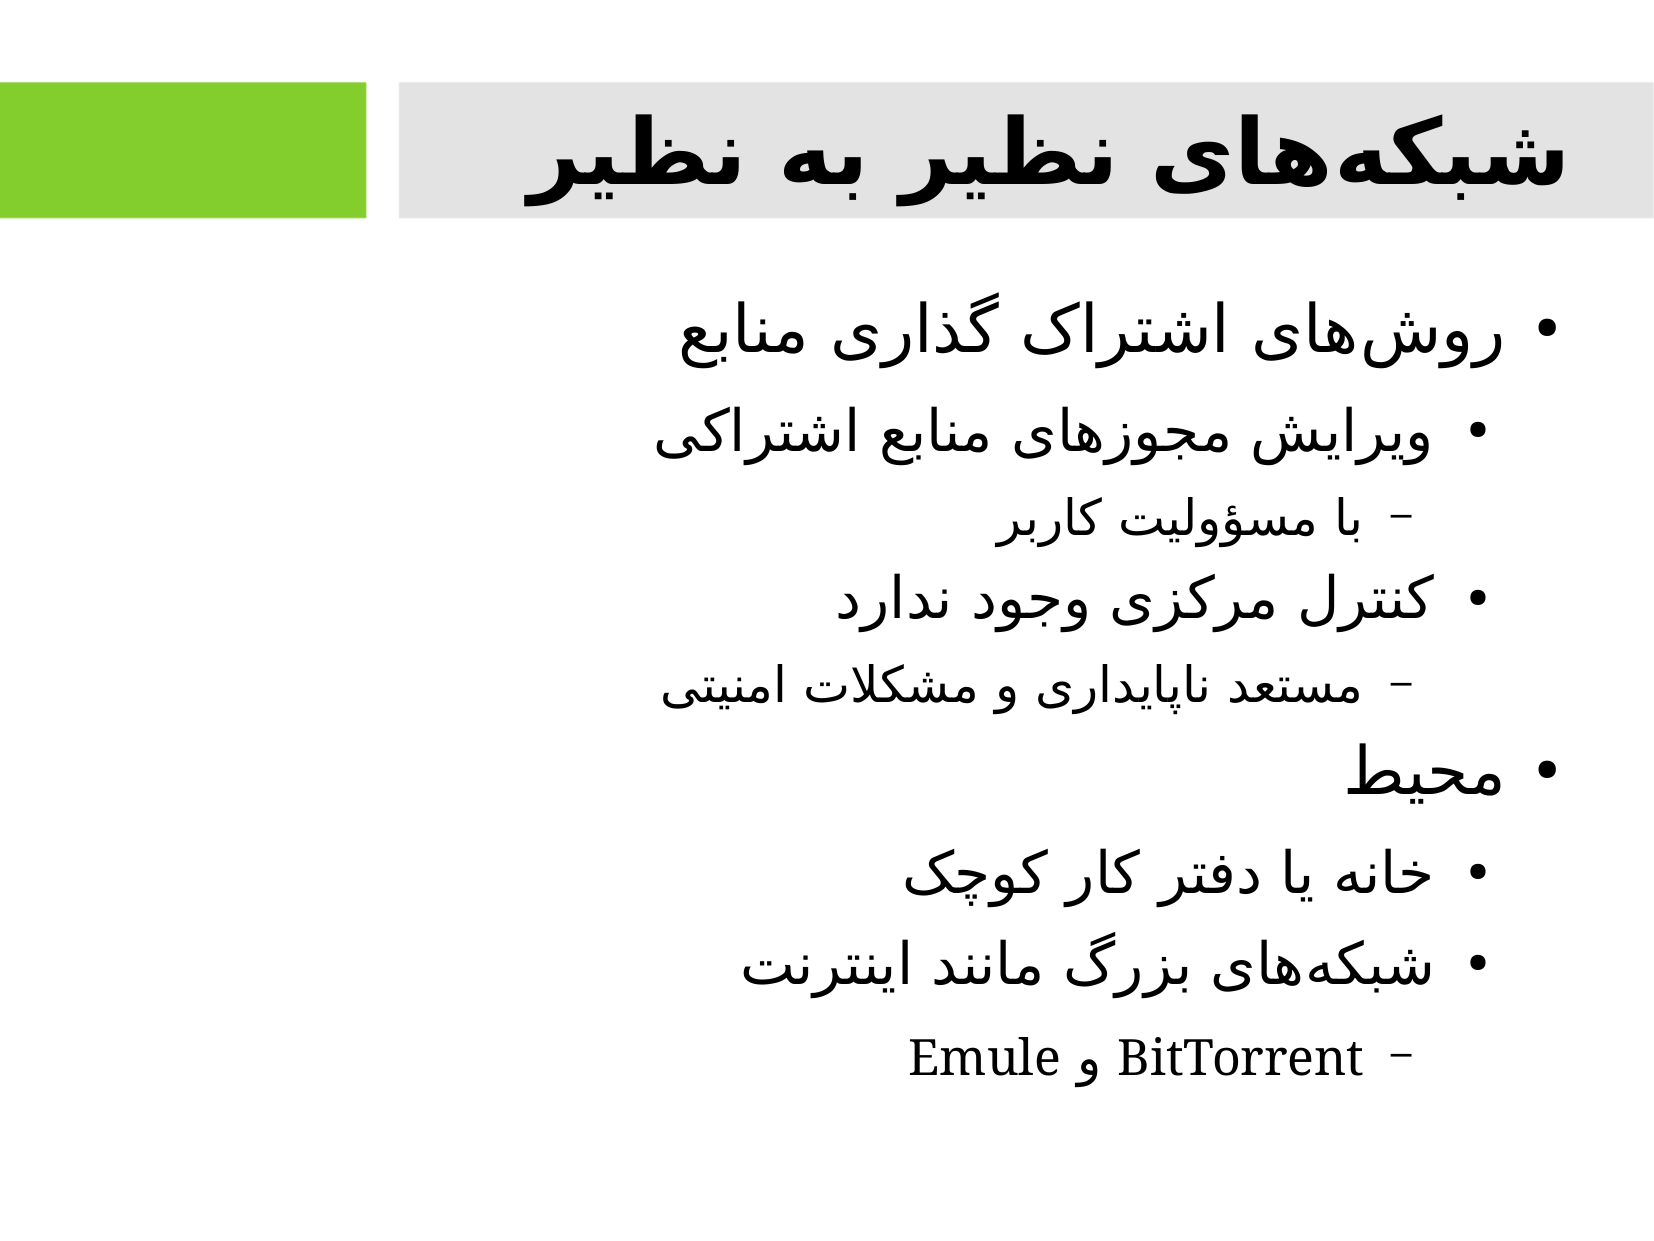

# شبکه‌های نظیر به نظیر
روش‌های اشتراک گذاری منابع
ویرایش مجوزهای منابع اشتراکی
با مسؤولیت کاربر
کنترل مرکزی وجود ندارد
مستعد ناپایداری و مشکلات امنیتی
محیط
خانه یا دفتر کار کوچک
شبکه‌های بزرگ مانند اینترنت
BitTorrent و Emule